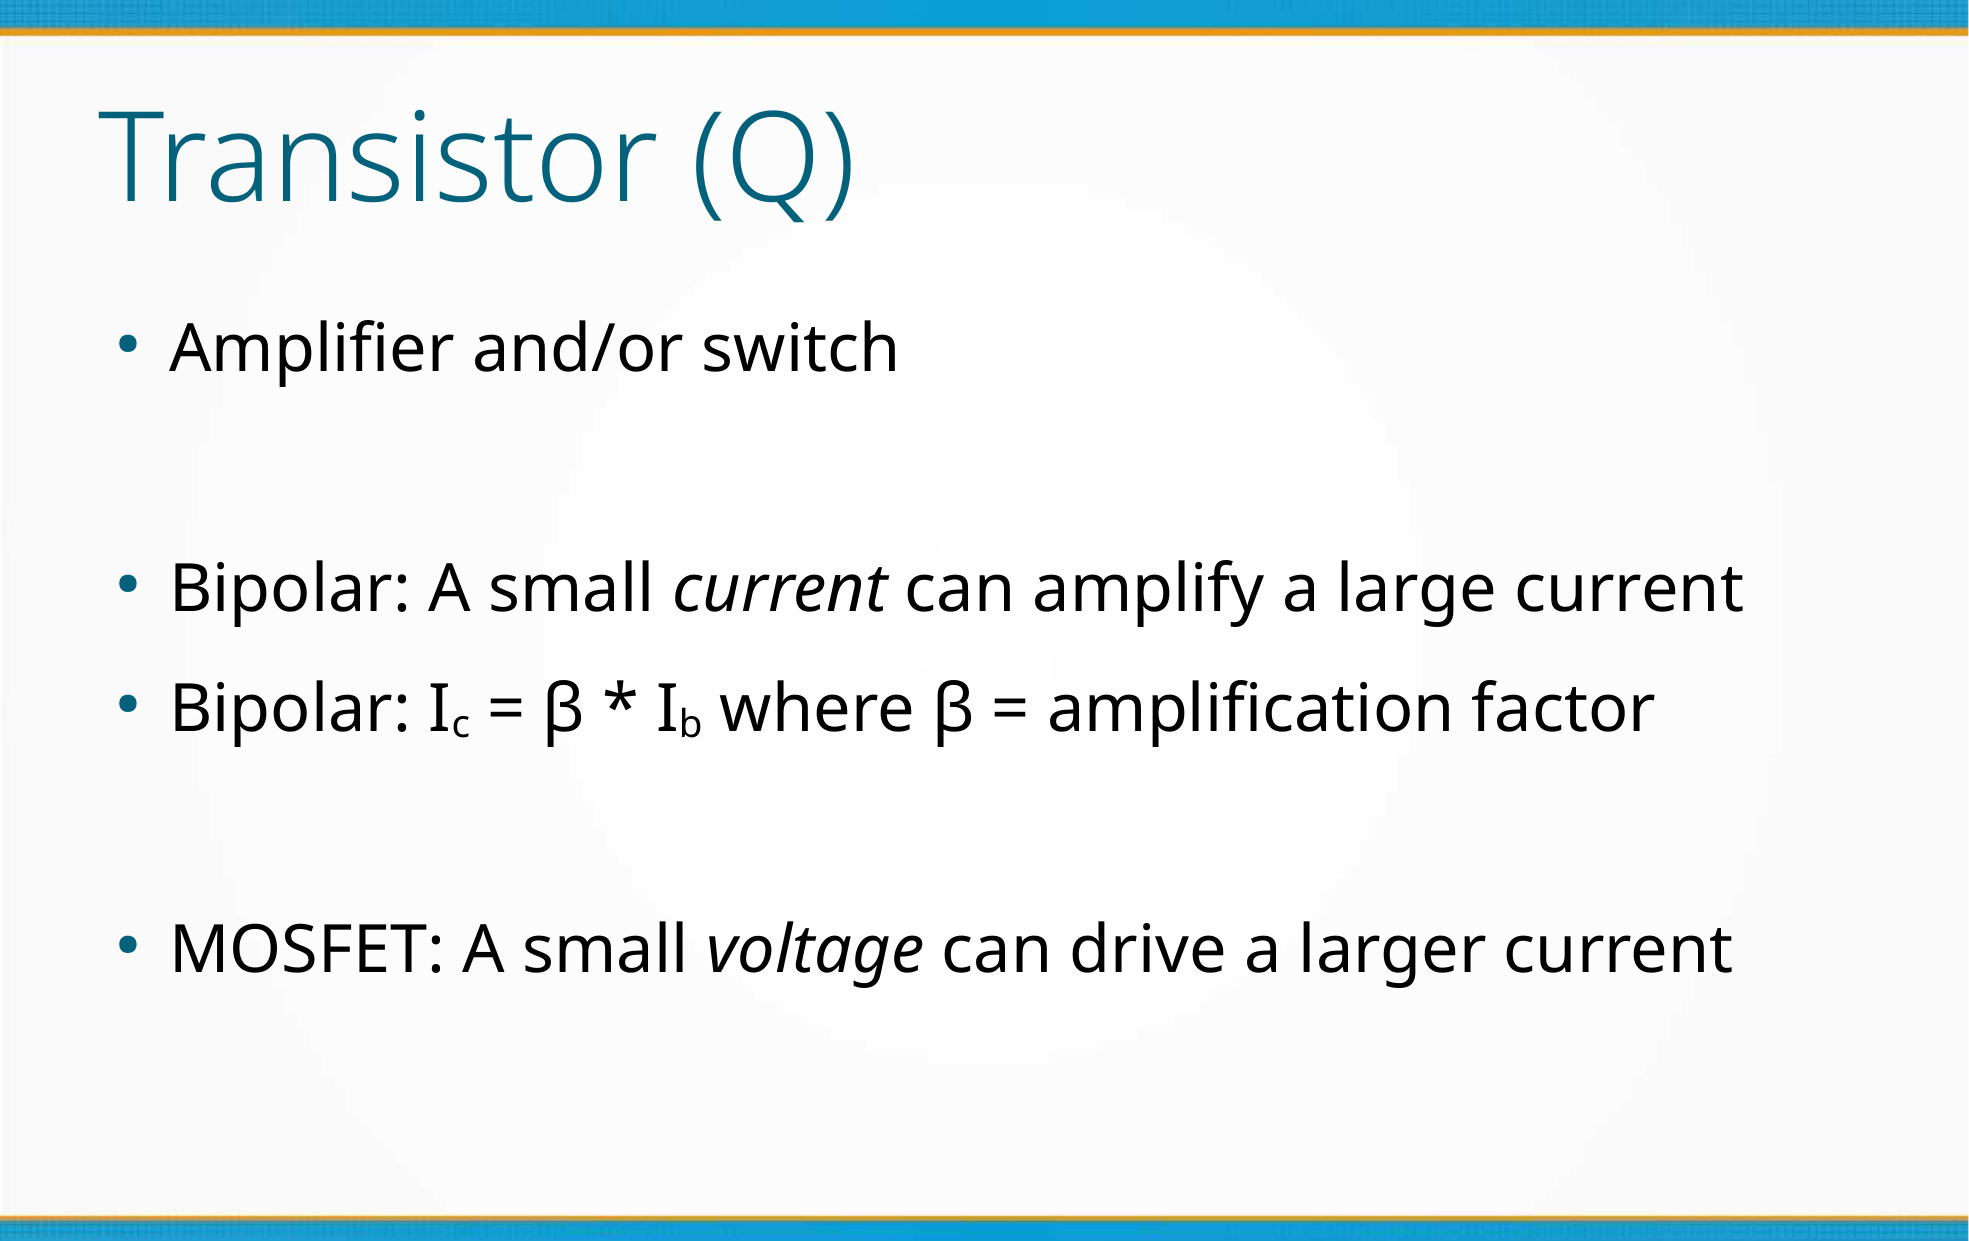

# Transistor (Q)
Amplifier and/or switch
Bipolar: A small current can amplify a large current
Bipolar: Ic = β * Ib where β = amplification factor
MOSFET: A small voltage can drive a larger current